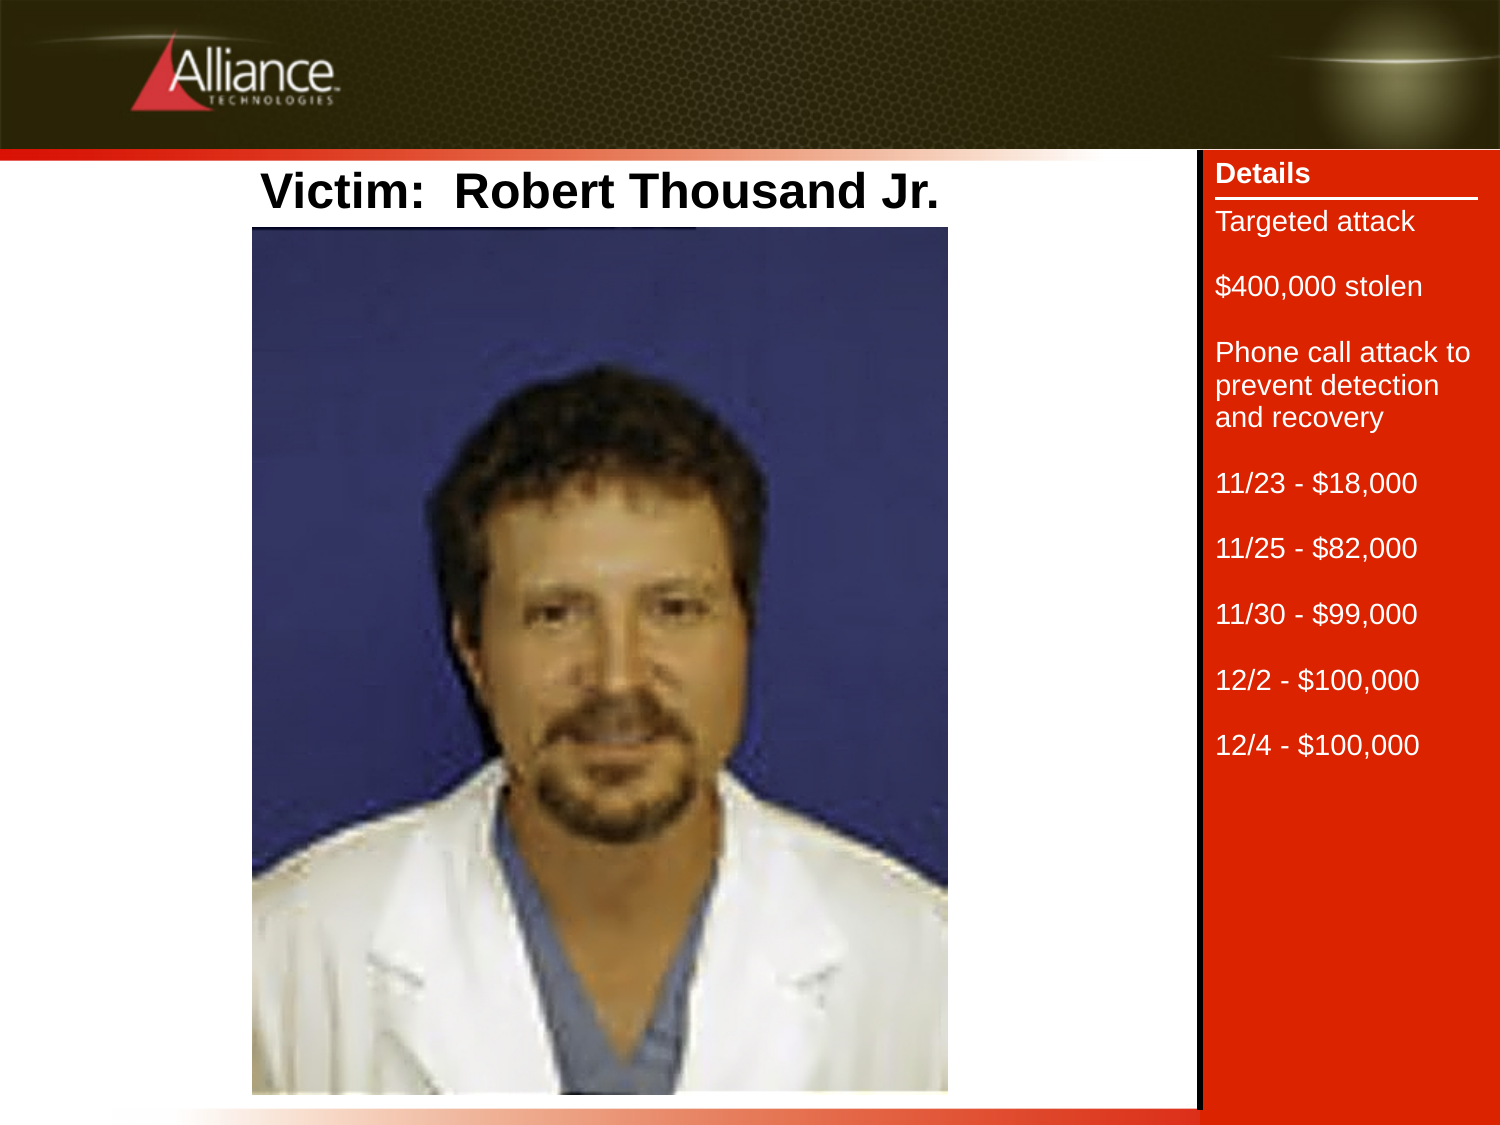

Details
Victim: Robert Thousand Jr.
Targeted attack
$400,000 stolen
Phone call attack to prevent detection and recovery
11/23 - $18,000
11/25 - $82,000
11/30 - $99,000
12/2 - $100,000
12/4 - $100,000